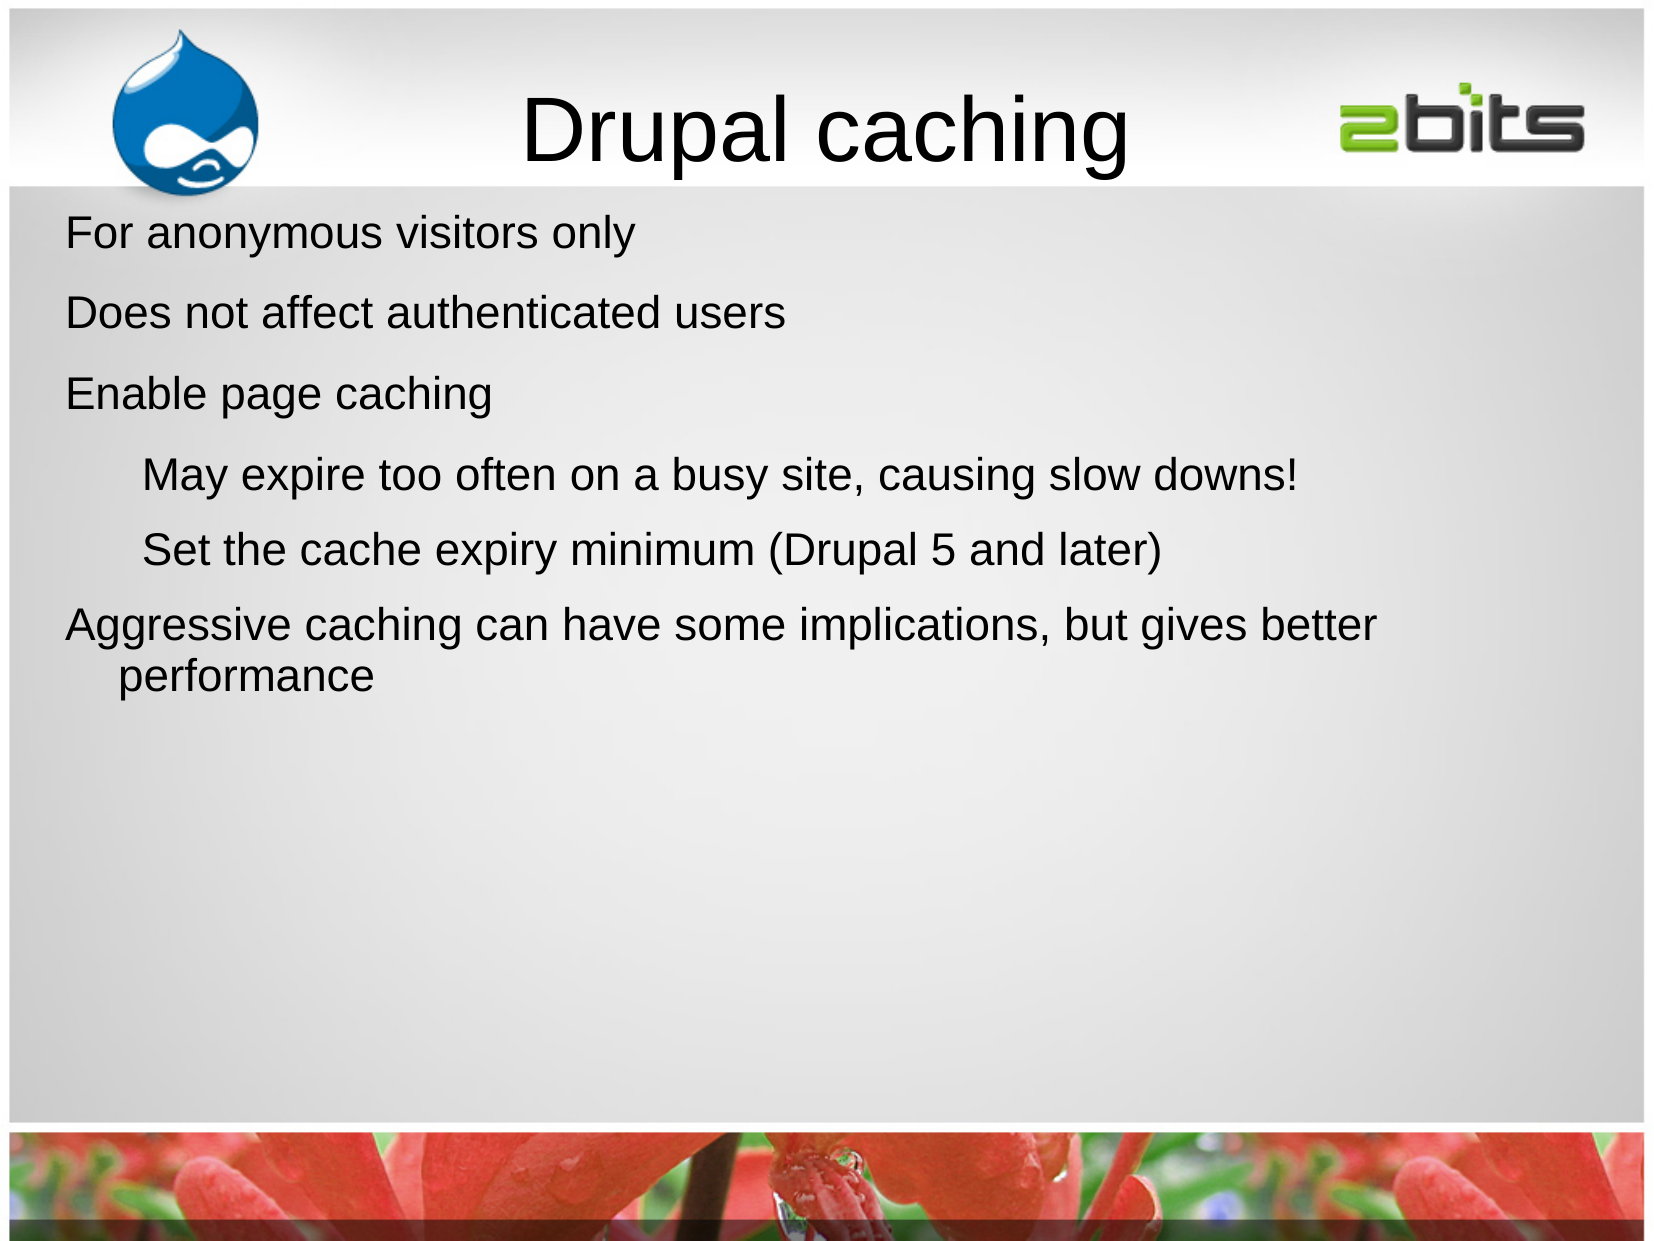

# Drupal caching
For anonymous visitors only
Does not affect authenticated users
Enable page caching
May expire too often on a busy site, causing slow downs!
Set the cache expiry minimum (Drupal 5 and later)
Aggressive caching can have some implications, but gives better performance